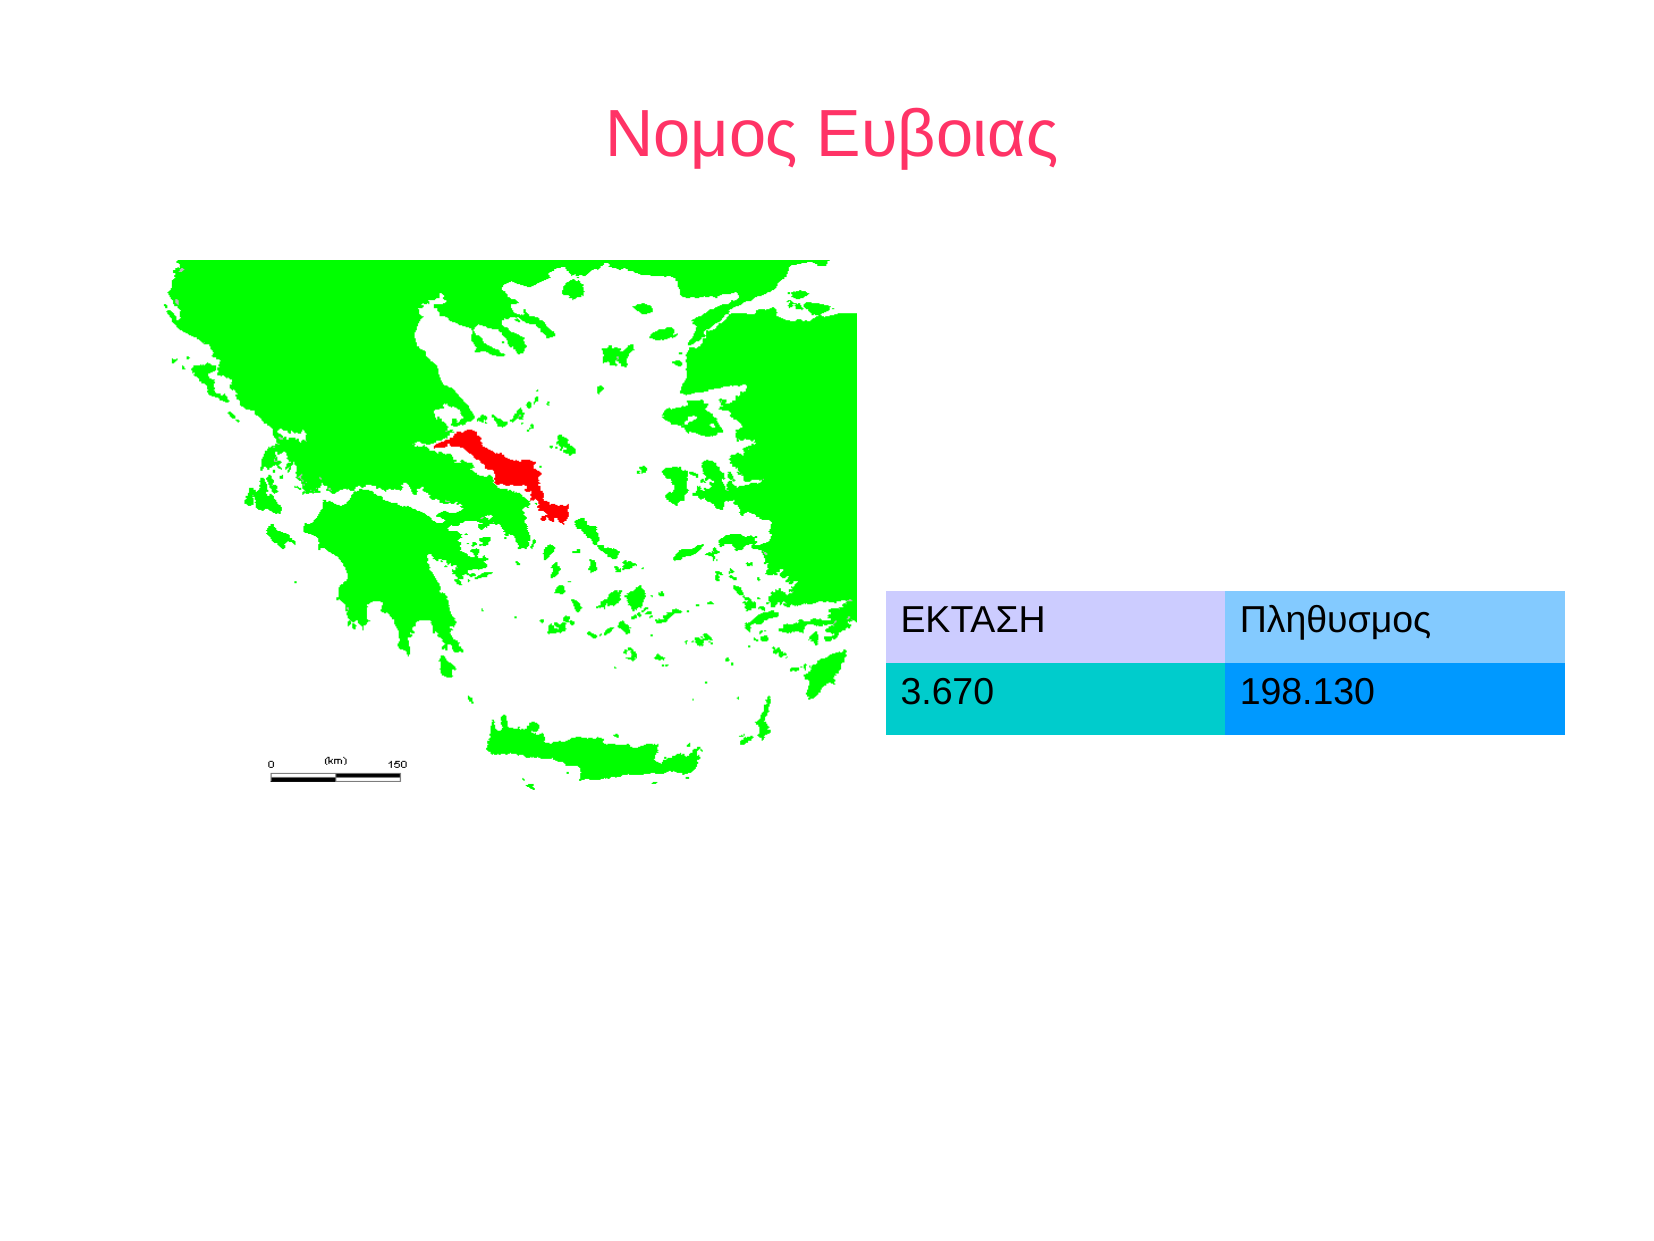

Νομος Ευβοιας
| ΕΚΤΑΣΗ | Πληθυσμος |
| --- | --- |
| 3.670 | 198.130 |